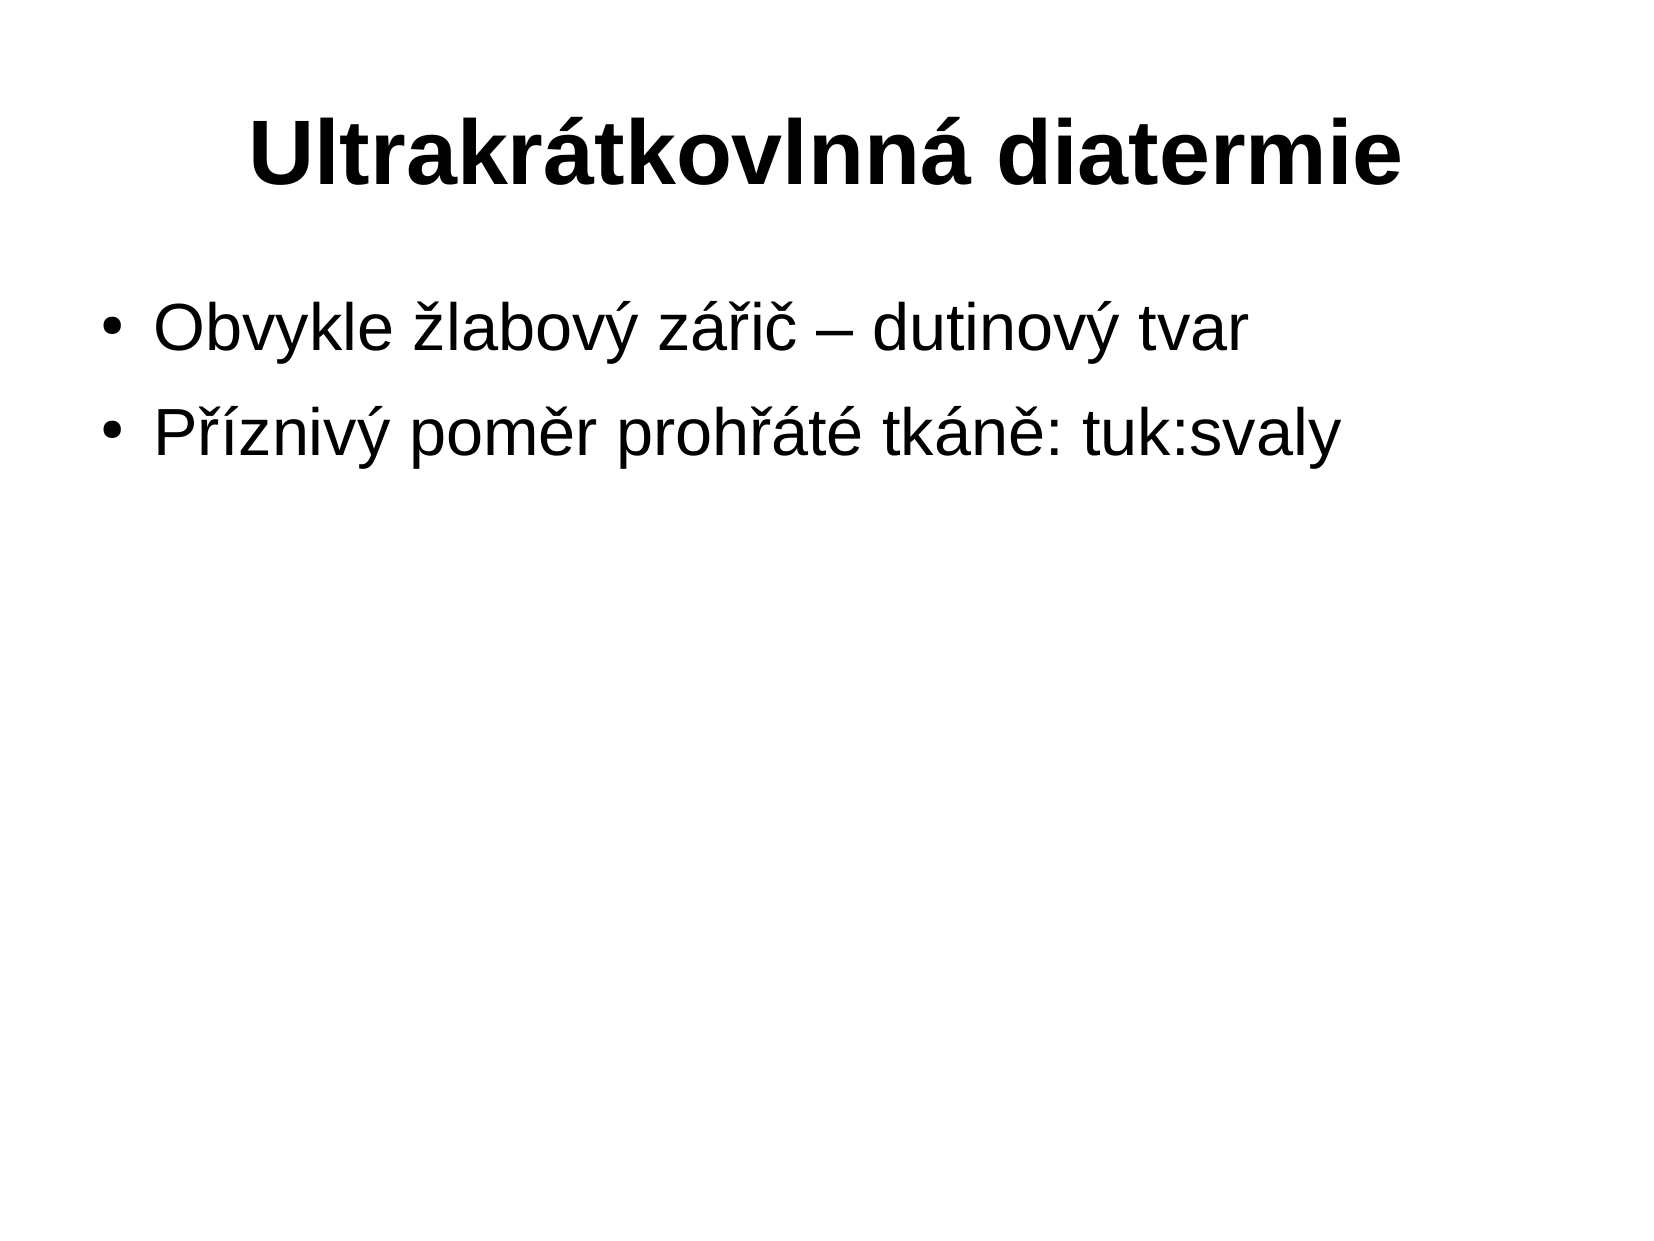

# Ultrakrátkovlnná diatermie
Obvykle žlabový zářič – dutinový tvar
Příznivý poměr prohřáté tkáně: tuk:svaly